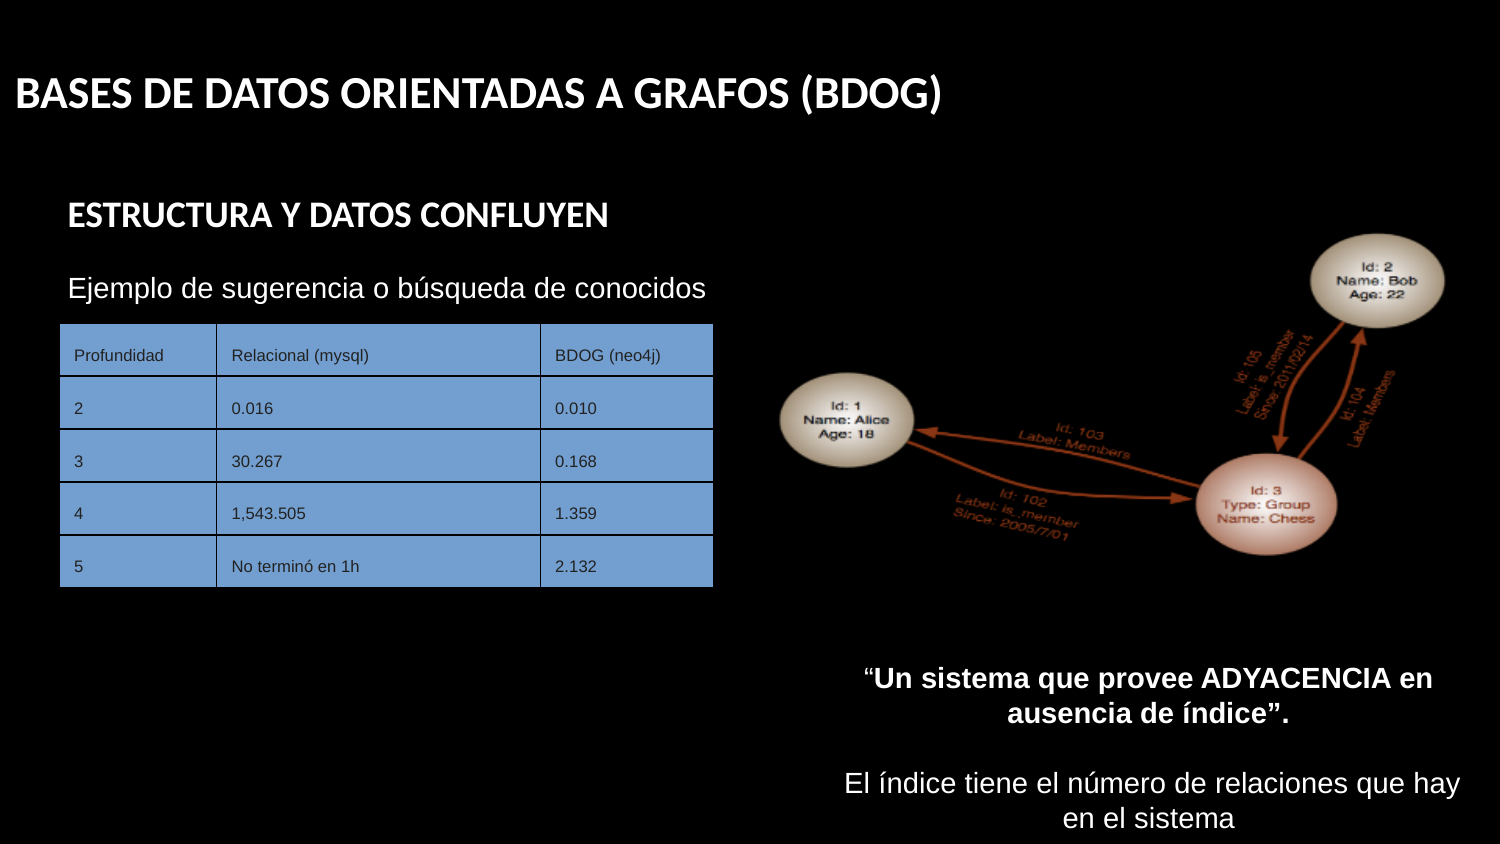

BASES DE DATOS ORIENTADAS A GRAFOS (BDOG)
ESTRUCTURA Y DATOS CONFLUYEN
Ejemplo de sugerencia o búsqueda de conocidos
| Profundidad | Relacional (mysql) | BDOG (neo4j) |
| --- | --- | --- |
| 2 | 0.016 | 0.010 |
| 3 | 30.267 | 0.168 |
| 4 | 1,543.505 | 1.359 |
| 5 | No terminó en 1h | 2.132 |
Escabilidad / Rendimiento.
“Un sistema que provee ADYACENCIA en ausencia de índice”.
 El índice tiene el número de relaciones que hay en el sistema